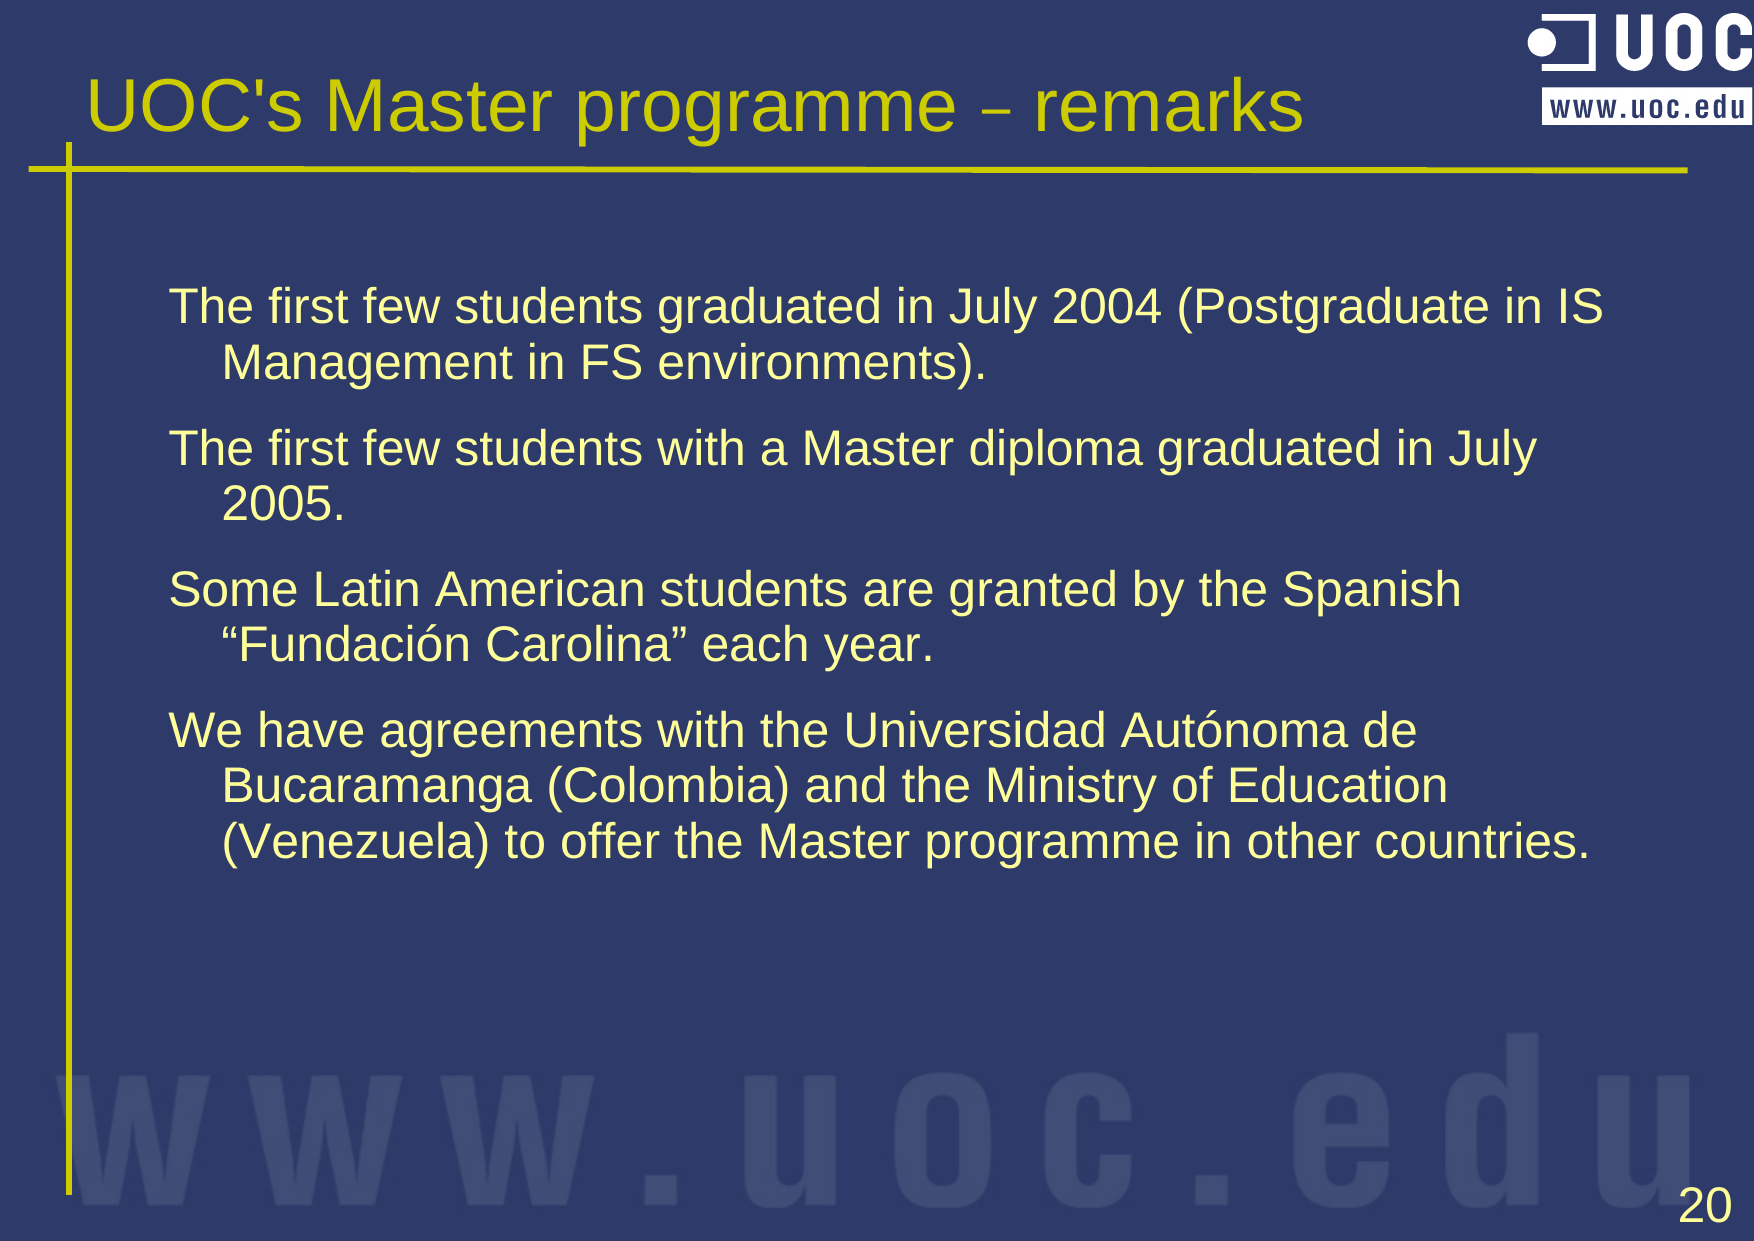

UOC's Master programme − remarks
# The first few students graduated in July 2004 (Postgraduate in IS Management in FS environments).
The first few students with a Master diploma graduated in July 2005.
Some Latin American students are granted by the Spanish “Fundación Carolina” each year.
We have agreements with the Universidad Autónoma de Bucaramanga (Colombia) and the Ministry of Education (Venezuela) to offer the Master programme in other countries.